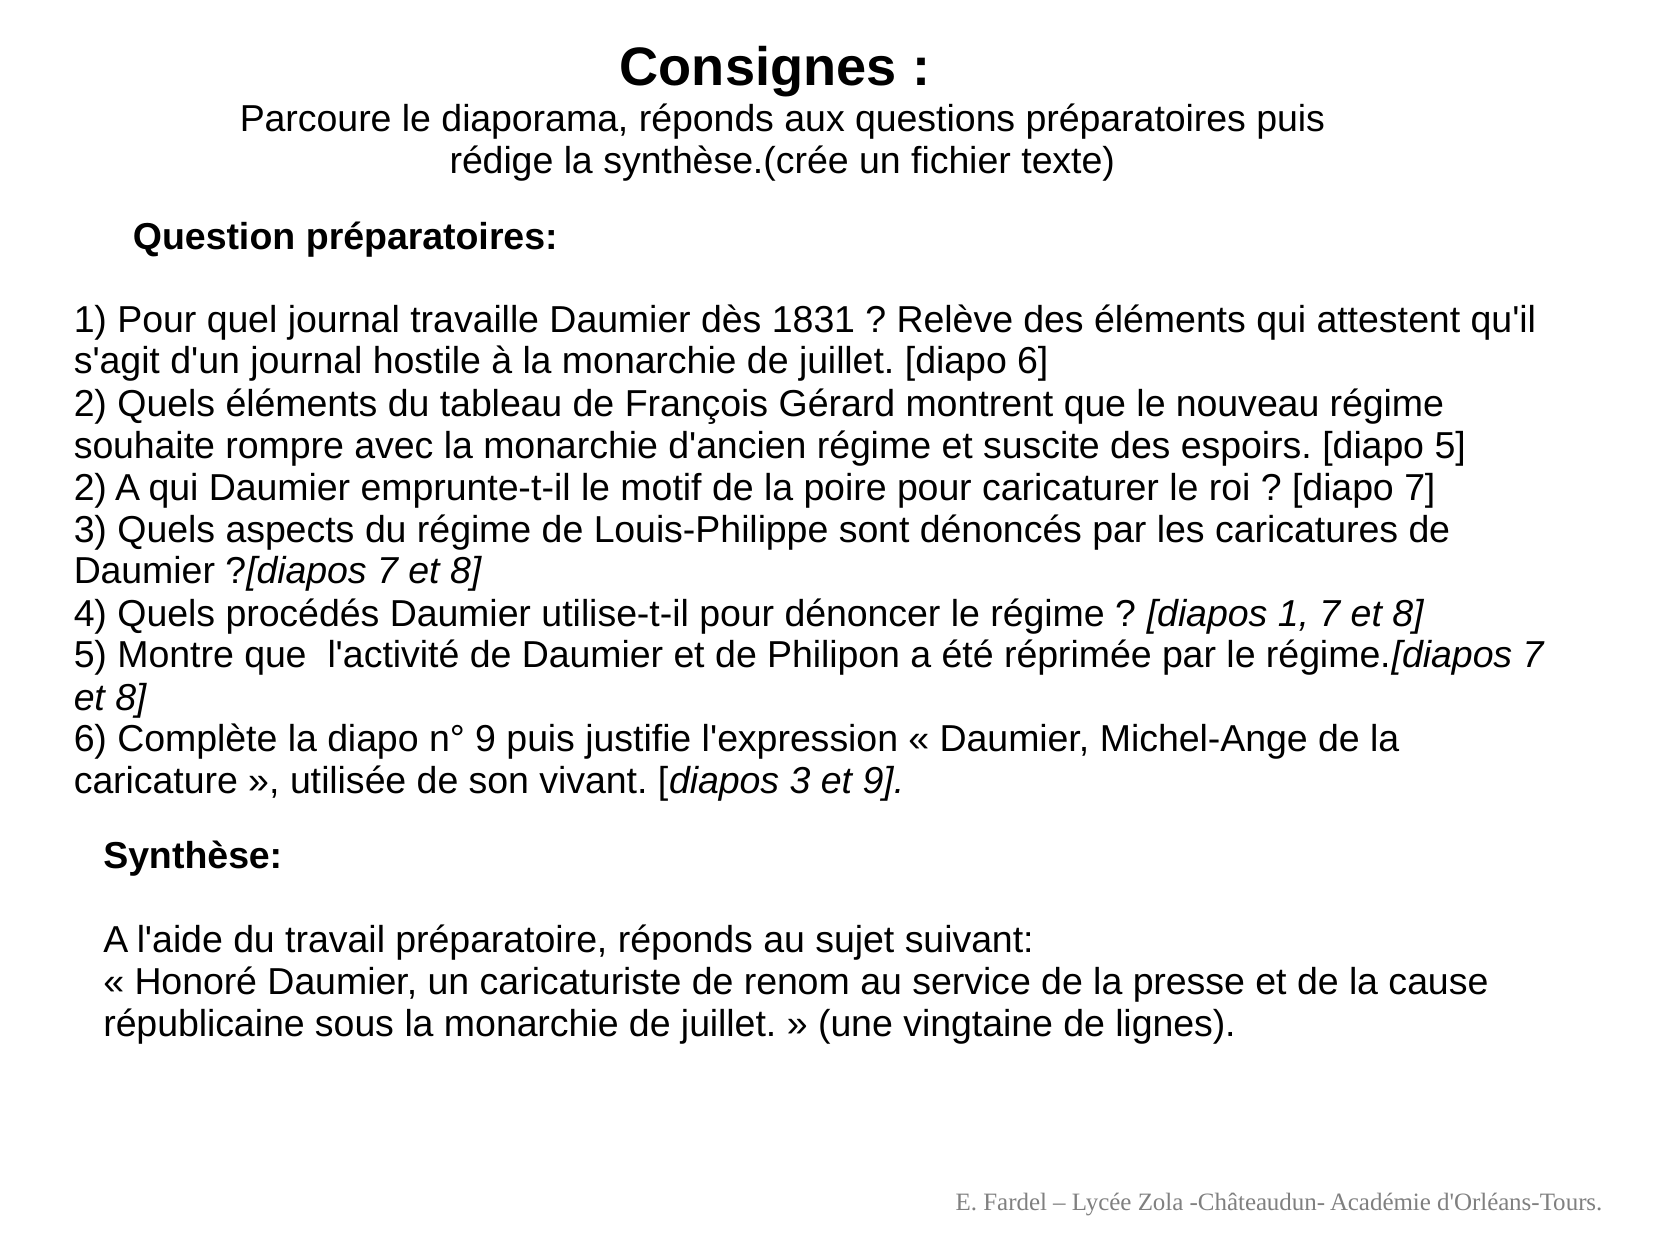

Consignes :
Parcoure le diaporama, réponds aux questions préparatoires puis rédige la synthèse.(crée un fichier texte)
1) Pour quel journal travaille Daumier dès 1831 ? Relève des éléments qui attestent qu'il s'agit d'un journal hostile à la monarchie de juillet. [diapo 6]
2) Quels éléments du tableau de François Gérard montrent que le nouveau régime souhaite rompre avec la monarchie d'ancien régime et suscite des espoirs. [diapo 5]
2) A qui Daumier emprunte-t-il le motif de la poire pour caricaturer le roi ? [diapo 7]
3) Quels aspects du régime de Louis-Philippe sont dénoncés par les caricatures de Daumier ?[diapos 7 et 8]
4) Quels procédés Daumier utilise-t-il pour dénoncer le régime ? [diapos 1, 7 et 8]
5) Montre que l'activité de Daumier et de Philipon a été réprimée par le régime.[diapos 7 et 8]
6) Complète la diapo n° 9 puis justifie l'expression « Daumier, Michel-Ange de la caricature », utilisée de son vivant. [diapos 3 et 9].
Question préparatoires:
Synthèse:
A l'aide du travail préparatoire, réponds au sujet suivant:
« Honoré Daumier, un caricaturiste de renom au service de la presse et de la cause républicaine sous la monarchie de juillet. » (une vingtaine de lignes).
E. Fardel – Lycée Zola -Châteaudun- Académie d'Orléans-Tours.